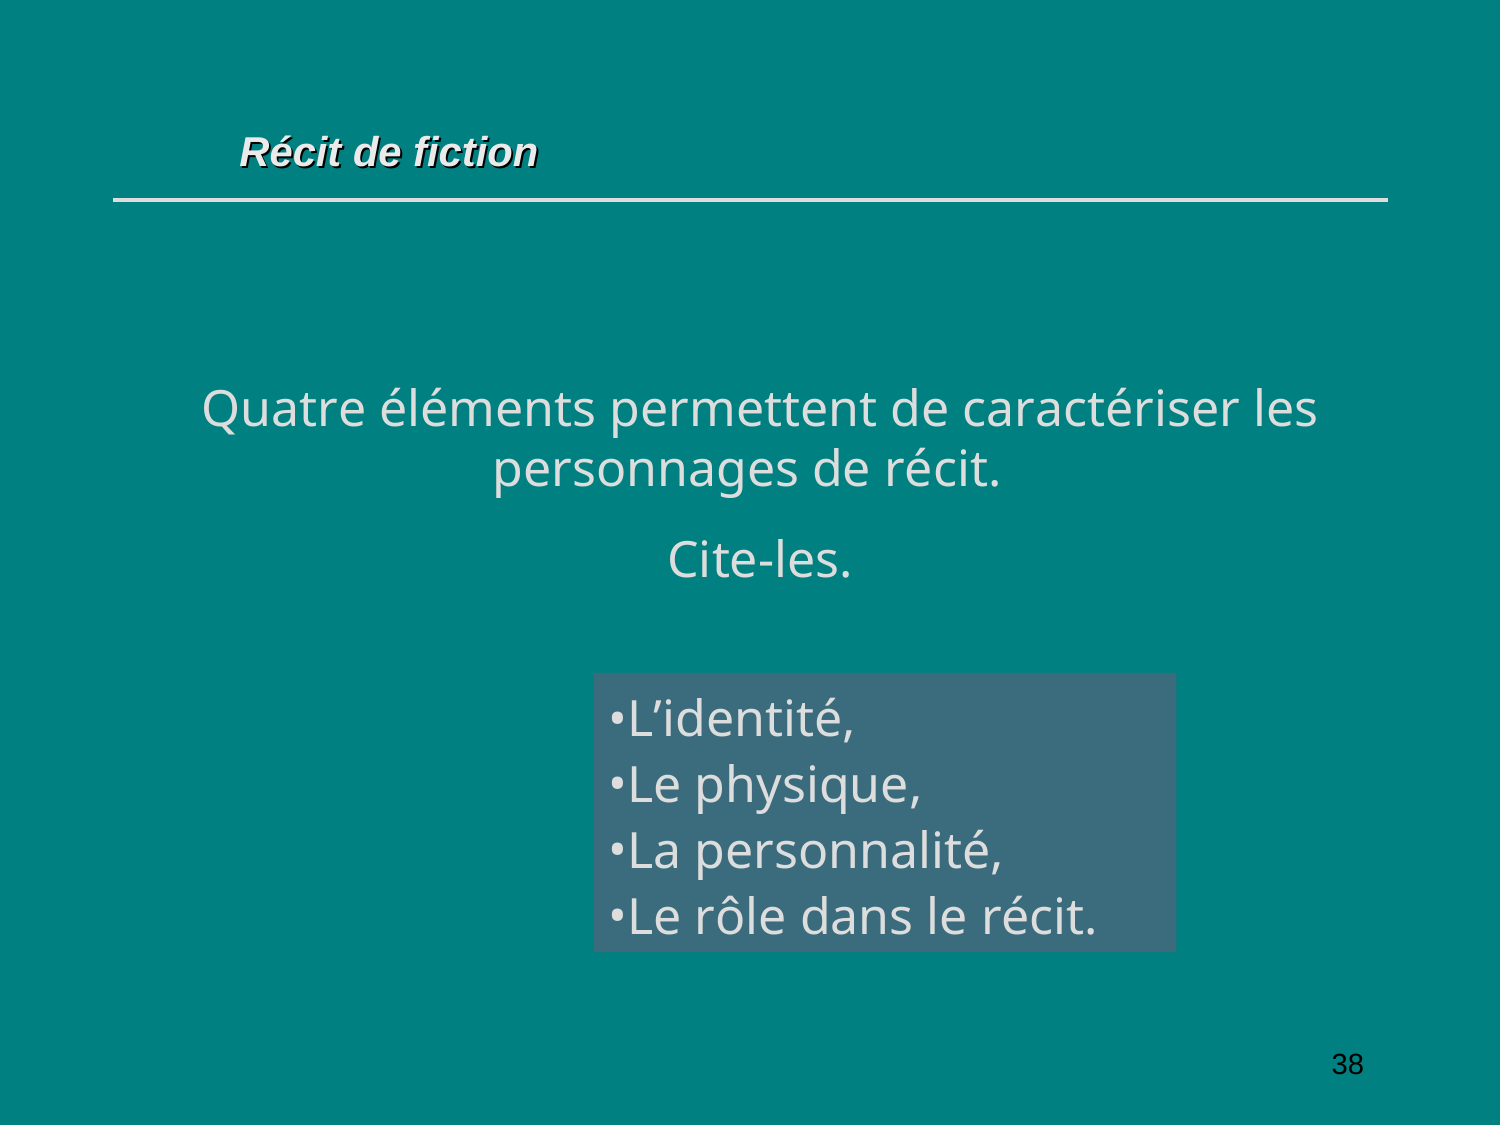

Récit de fiction
Quatre éléments permettent de caractériser les personnages de récit.
Cite-les.
L’identité,
Le physique,
La personnalité,
Le rôle dans le récit.
38